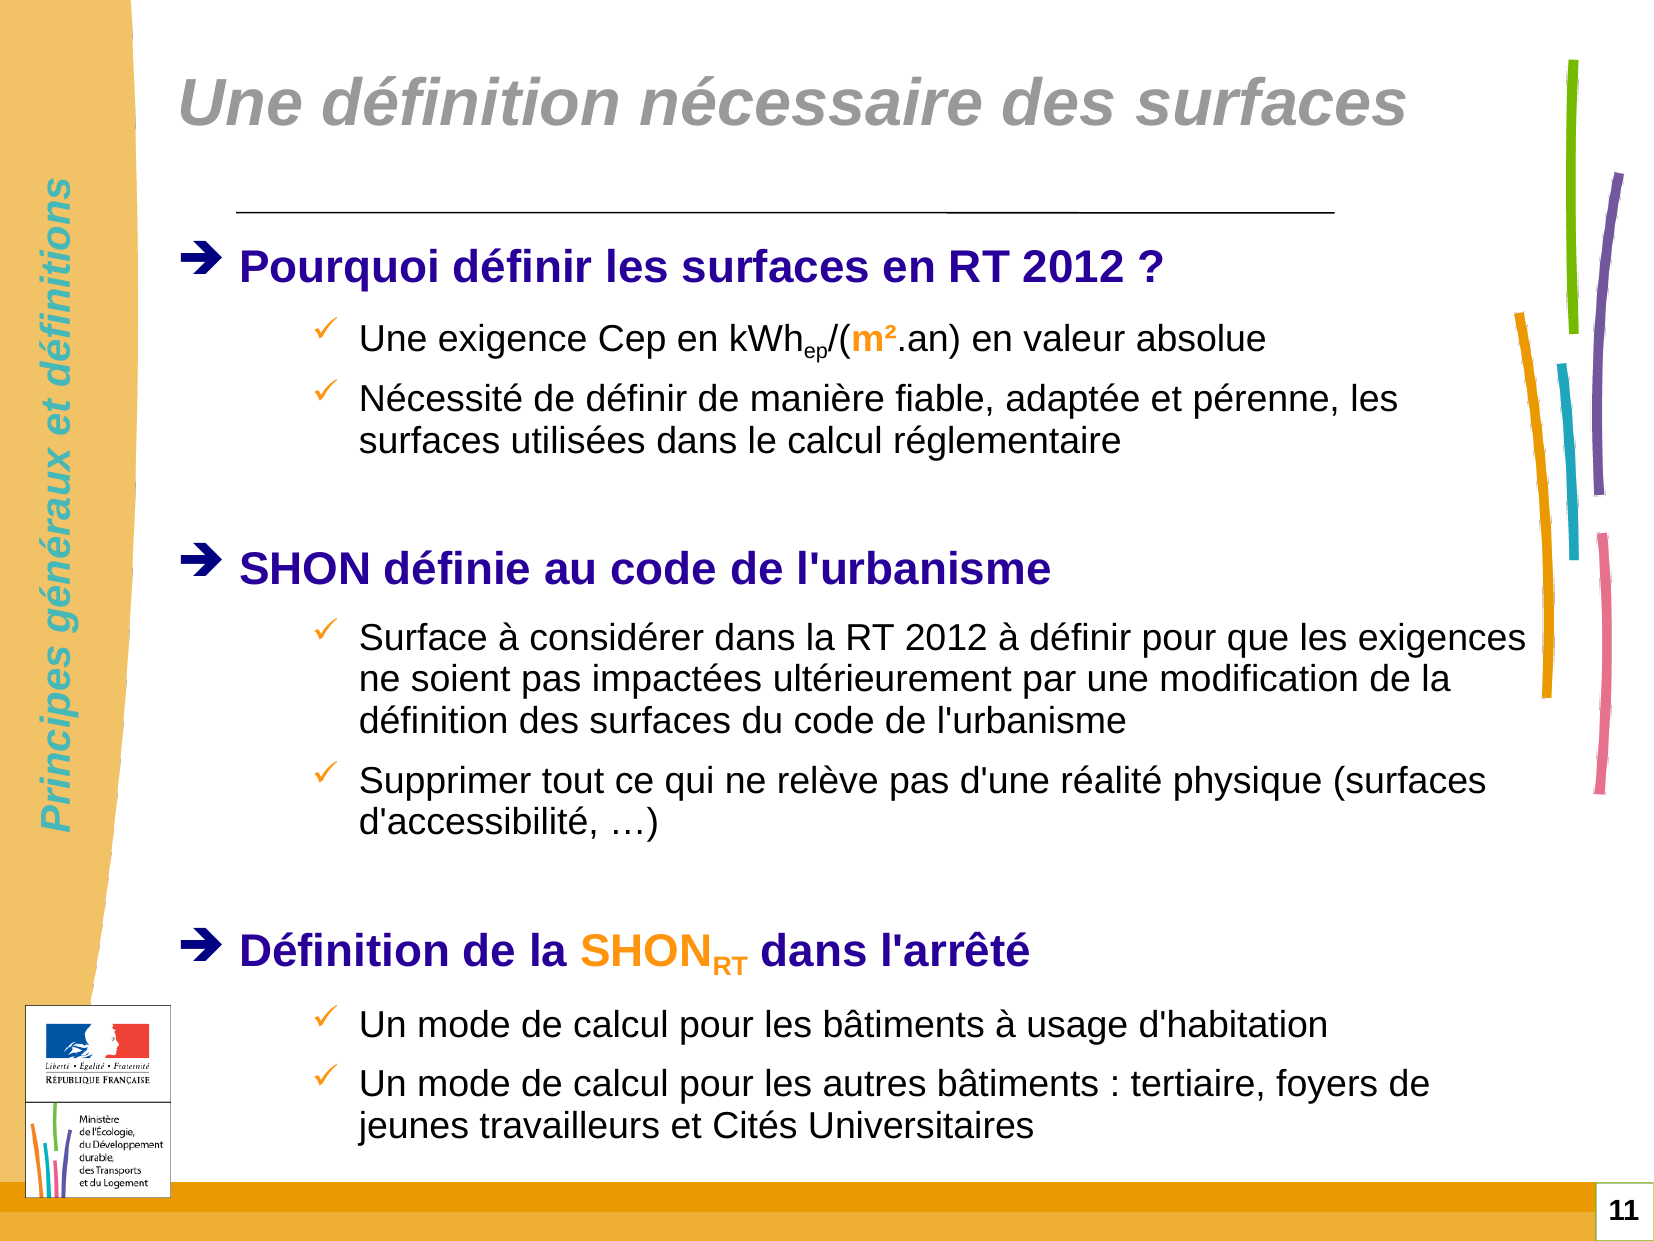

# Une définition nécessaire des surfaces
Pourquoi définir les surfaces en RT 2012 ?
Une exigence Cep en kWhep/(m².an) en valeur absolue
Nécessité de définir de manière fiable, adaptée et pérenne, les surfaces utilisées dans le calcul réglementaire
SHON définie au code de l'urbanisme
Surface à considérer dans la RT 2012 à définir pour que les exigences ne soient pas impactées ultérieurement par une modification de la définition des surfaces du code de l'urbanisme
Supprimer tout ce qui ne relève pas d'une réalité physique (surfaces d'accessibilité, …)
Définition de la SHONRT dans l'arrêté
Un mode de calcul pour les bâtiments à usage d'habitation
Un mode de calcul pour les autres bâtiments : tertiaire, foyers de jeunes travailleurs et Cités Universitaires
Principes généraux et définitions
11